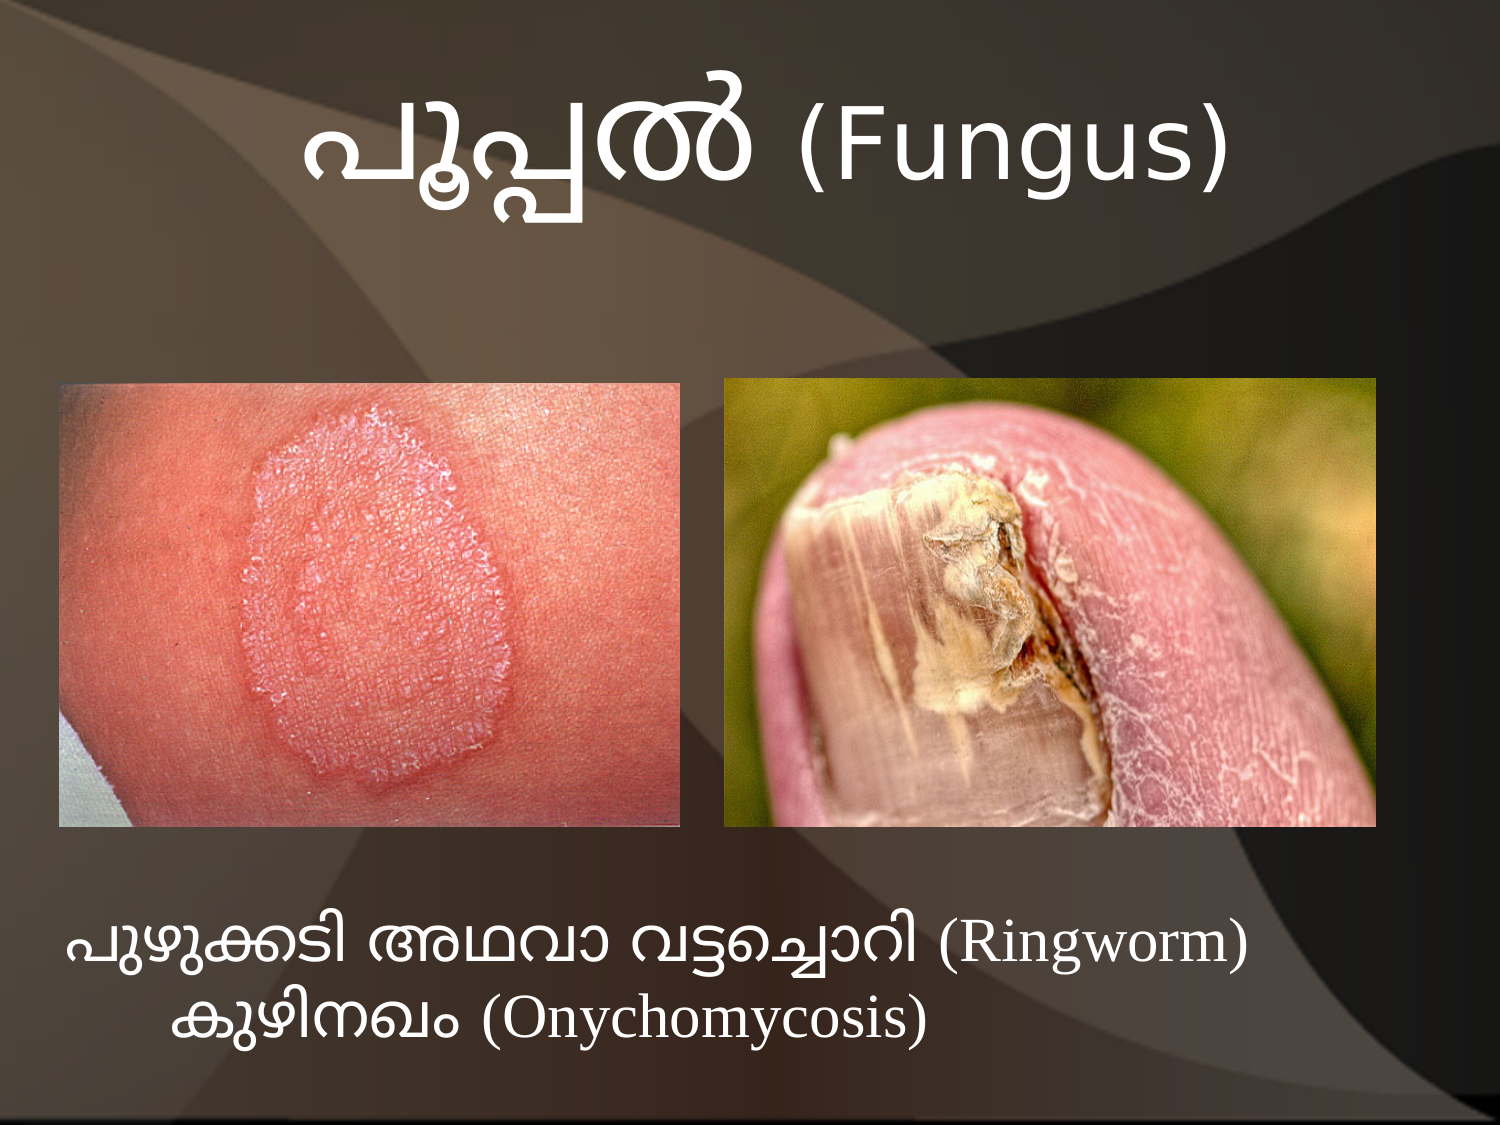

# പൂപ്പല്‍ (Fungus)
പുഴുക്കടി അഥവാ വട്ടച്ചൊറി (Ringworm) കുഴിനഖം (Onychomycosis)